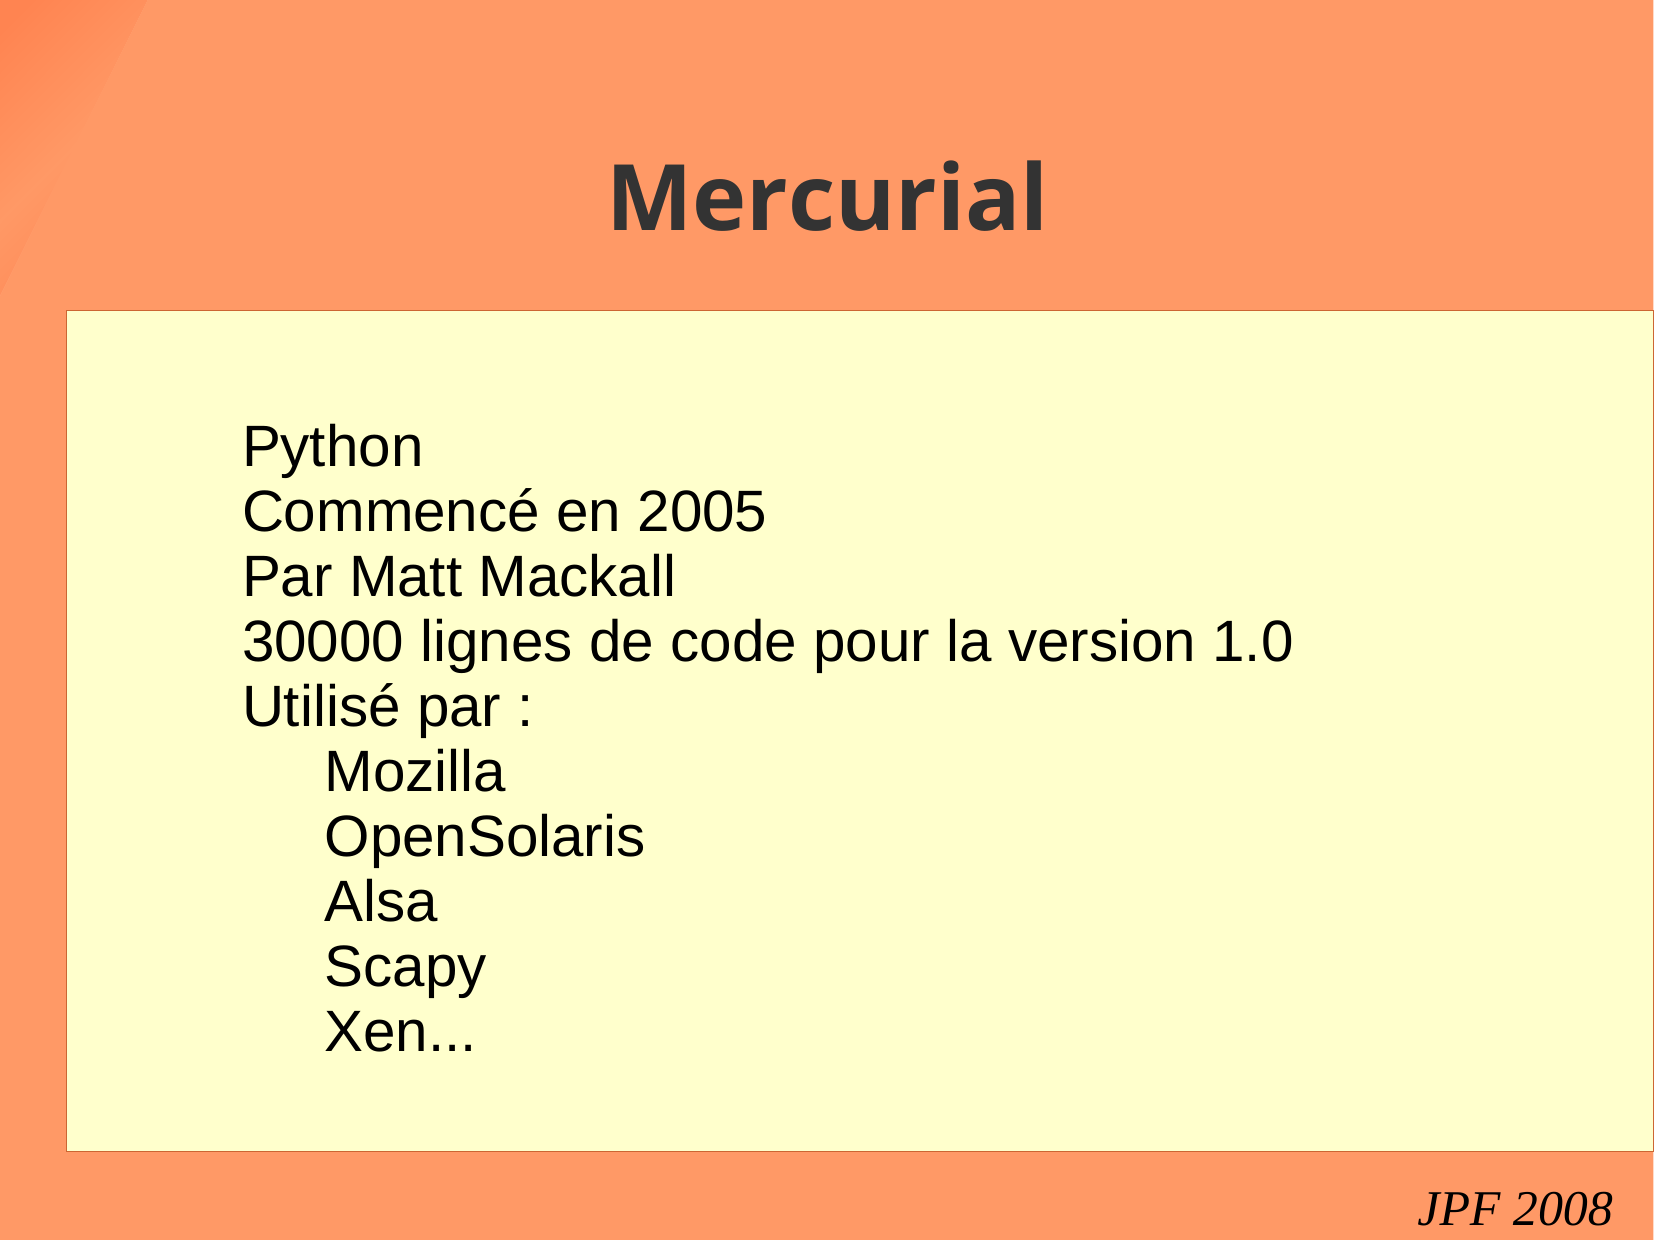

# Mercurial
Python
Commencé en 2005
Par Matt Mackall
30000 lignes de code pour la version 1.0
Utilisé par :
Mozilla
OpenSolaris
Alsa
Scapy
Xen...